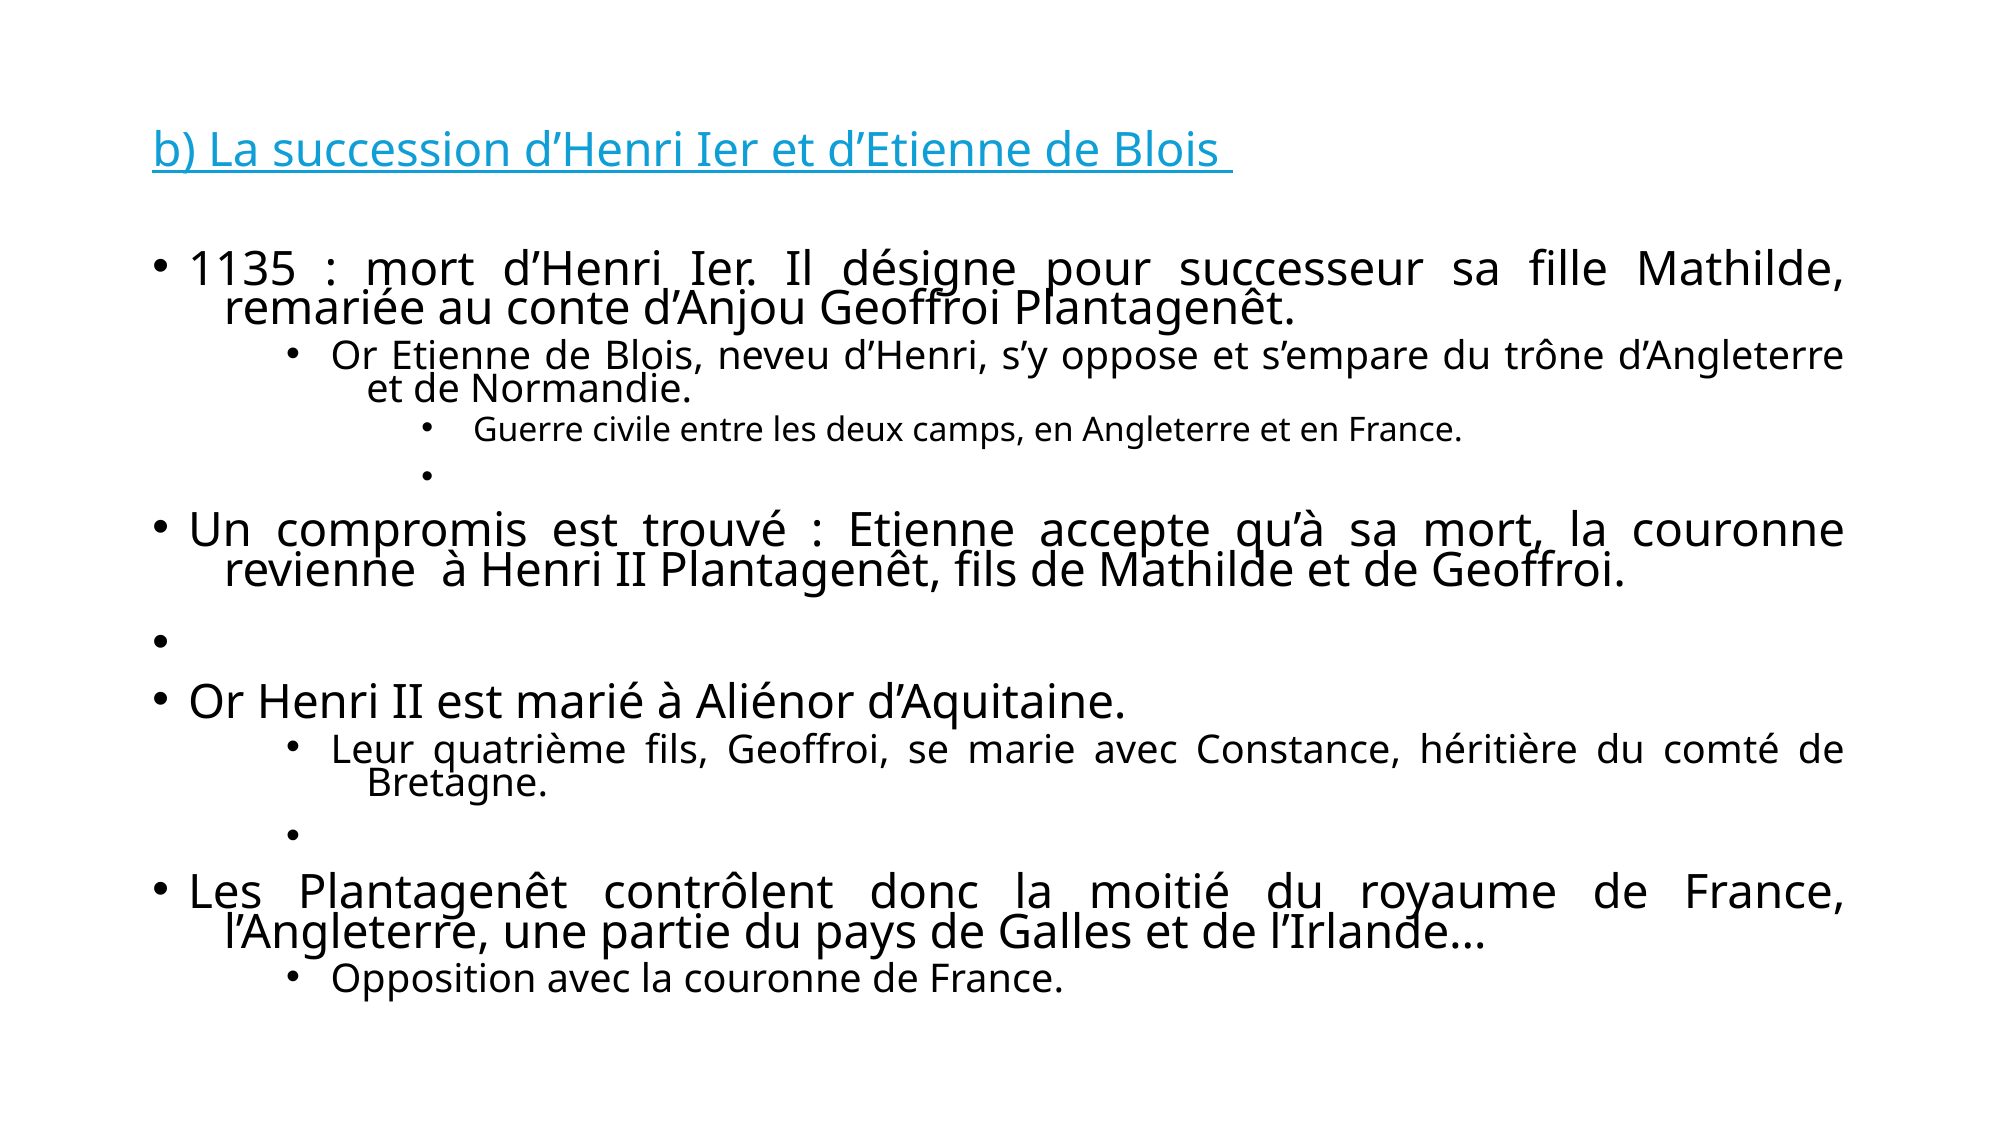

# b) La succession d’Henri Ier et d’Etienne de Blois
1135 : mort d’Henri Ier. Il désigne pour successeur sa fille Mathilde, remariée au conte d’Anjou Geoffroi Plantagenêt.
Or Etienne de Blois, neveu d’Henri, s’y oppose et s’empare du trône d’Angleterre et de Normandie.
Guerre civile entre les deux camps, en Angleterre et en France.
Un compromis est trouvé : Etienne accepte qu’à sa mort, la couronne revienne à Henri II Plantagenêt, fils de Mathilde et de Geoffroi.
Or Henri II est marié à Aliénor d’Aquitaine.
Leur quatrième fils, Geoffroi, se marie avec Constance, héritière du comté de Bretagne.
Les Plantagenêt contrôlent donc la moitié du royaume de France, l’Angleterre, une partie du pays de Galles et de l’Irlande…
Opposition avec la couronne de France.